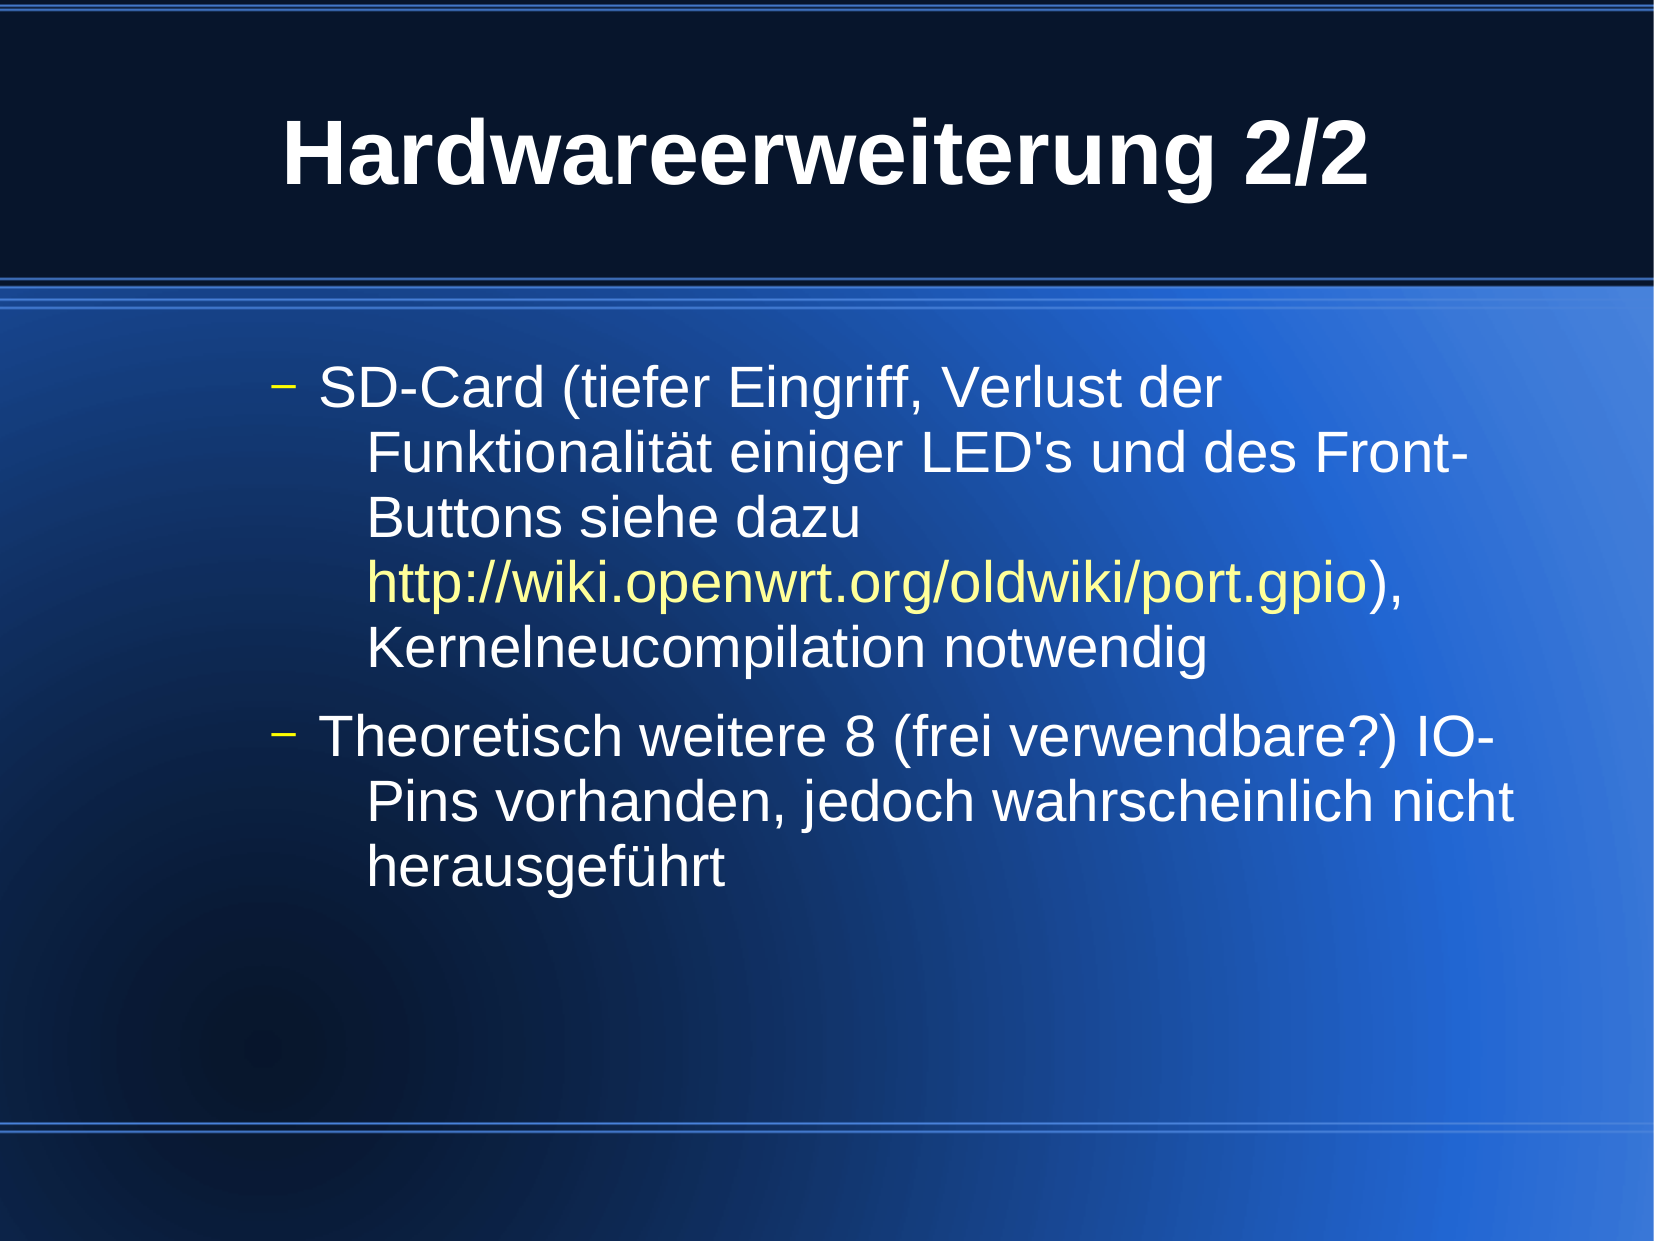

# Hardwareerweiterung 2/2
SD-Card (tiefer Eingriff, Verlust der Funktionalität einiger LED's und des Front-Buttons siehe dazu http://wiki.openwrt.org/oldwiki/port.gpio), Kernelneucompilation notwendig
Theoretisch weitere 8 (frei verwendbare?) IO-Pins vorhanden, jedoch wahrscheinlich nicht herausgeführt